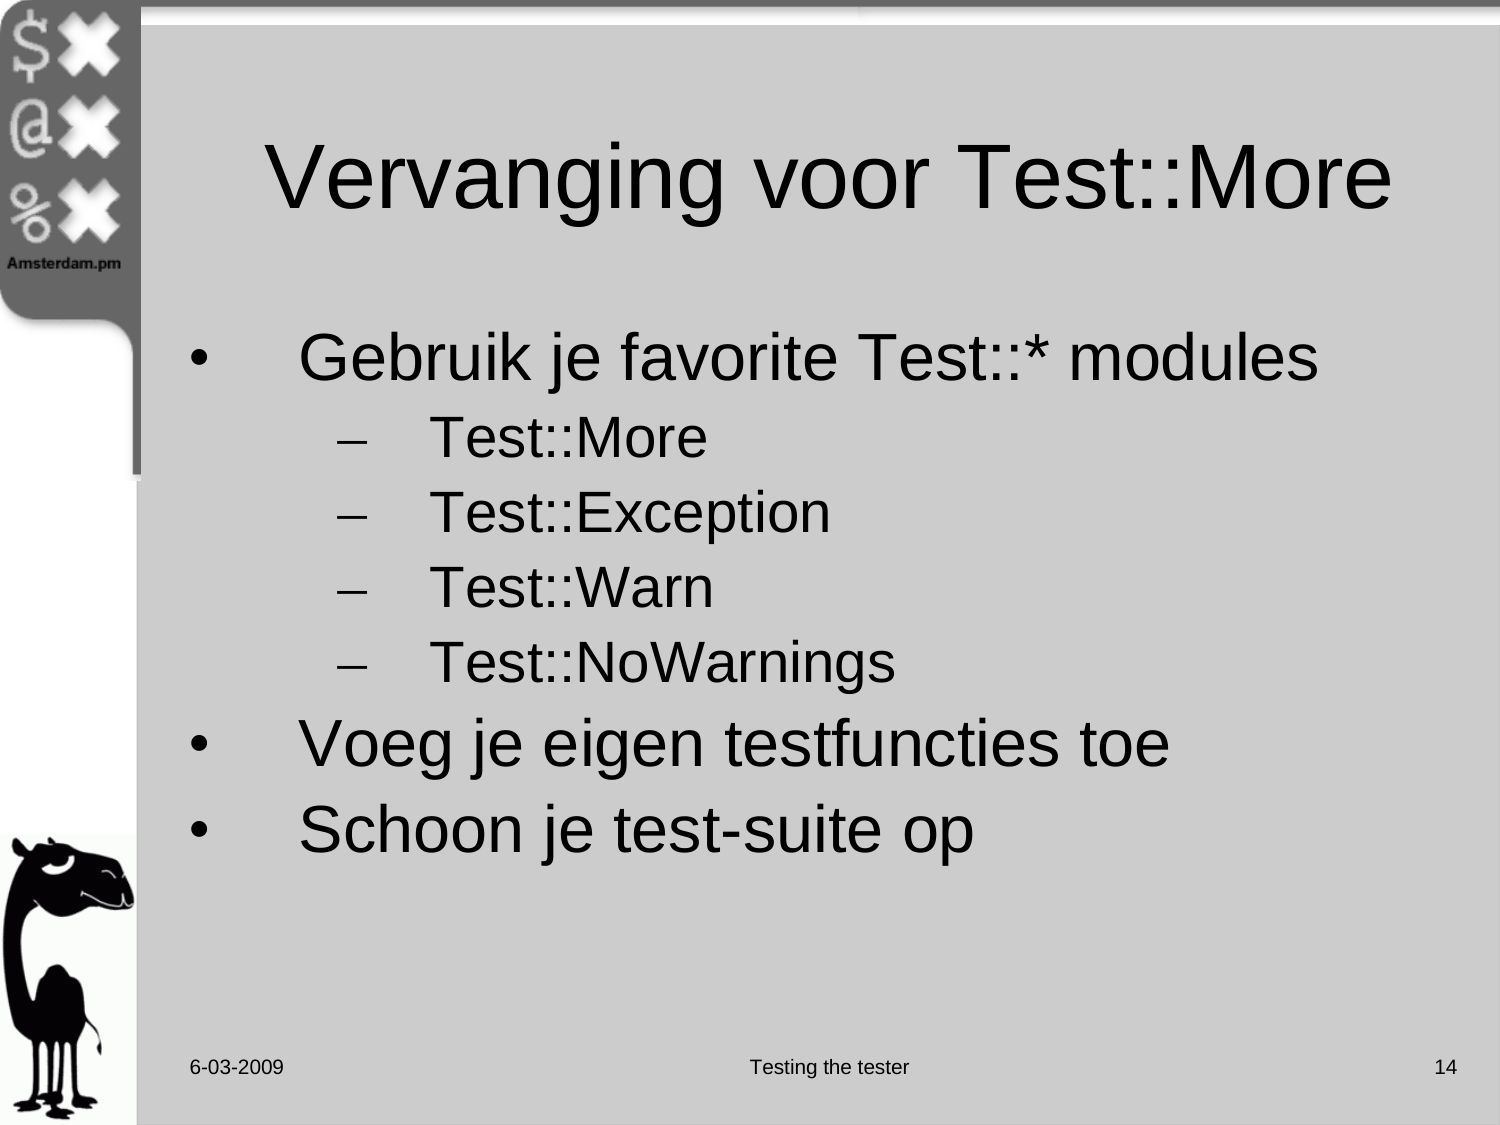

# Vervanging voor Test::More
Gebruik je favorite Test::* modules
Test::More
Test::Exception
Test::Warn
Test::NoWarnings
Voeg je eigen testfuncties toe
Schoon je test-suite op
6-03-2009
Testing the tester
14